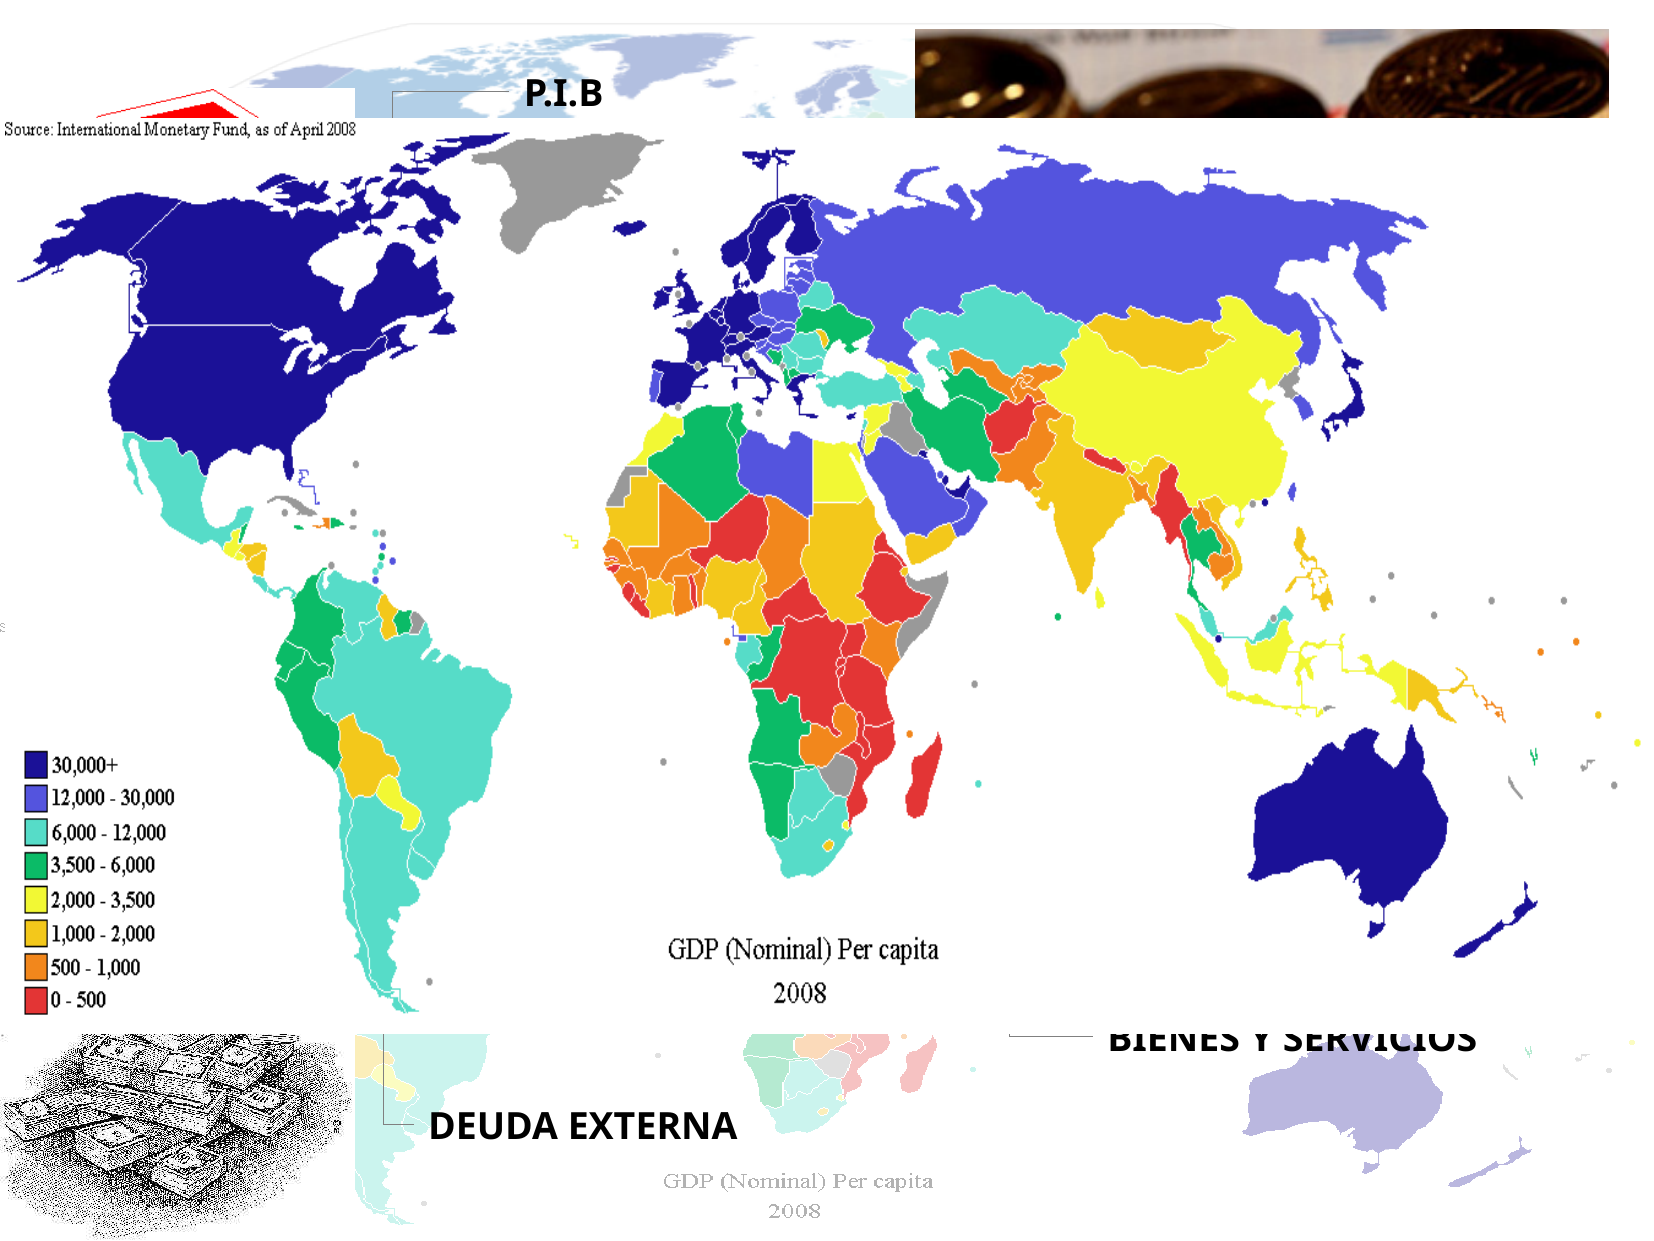

P.I.B
RENTA PER CÁPITA
CRITERIOS ECONÓMICOS
DESARROLLO TECNOLÓGICO
ALIMENTOS
NIVEL DE CONSUMO
ENERGÍA
BIENES Y SERVICIOS
DEUDA EXTERNA